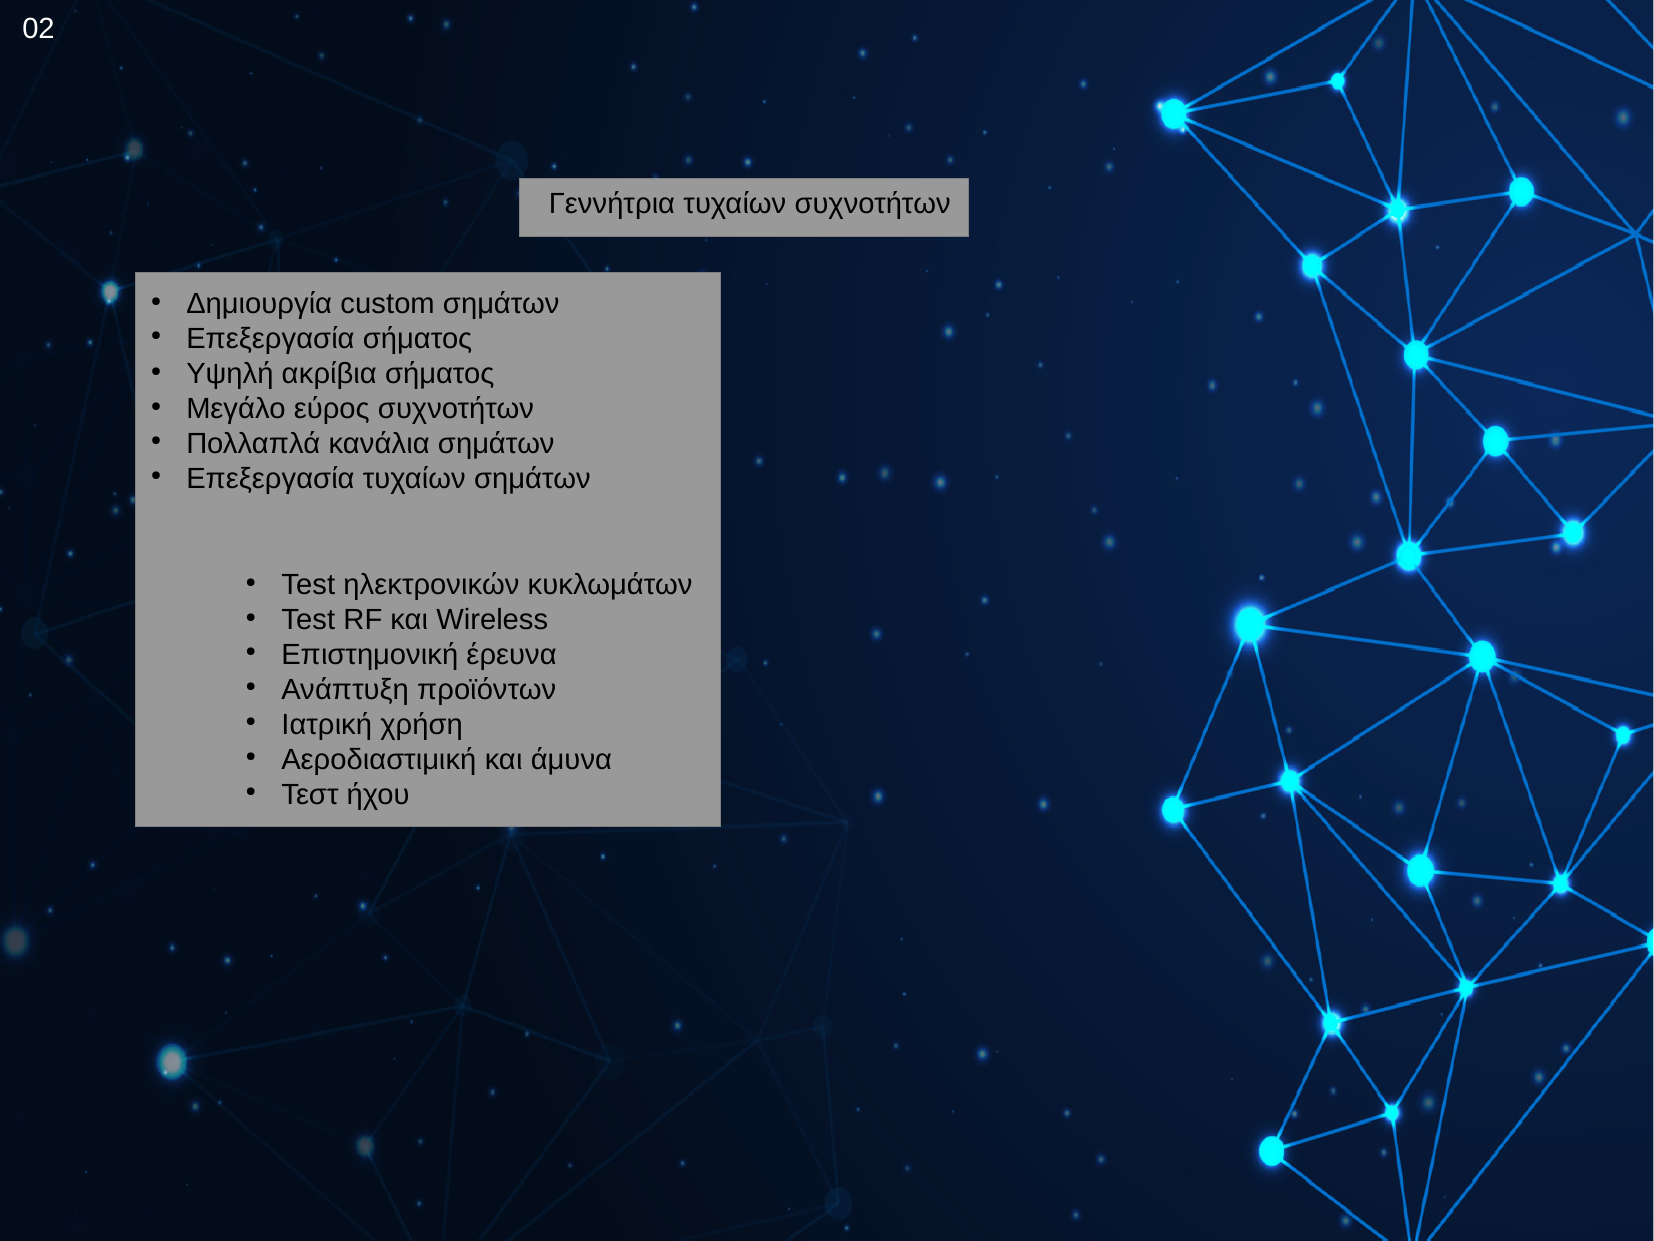

02
# Γεννήτρια τυχαίων συχνοτήτων
Δημιουργία custom σημάτων
Επεξεργασία σήματος
Υψηλή ακρίβια σήματος
Μεγάλο εύρος συχνοτήτων
Πολλαπλά κανάλια σημάτων
Επεξεργασία τυχαίων σημάτων
Test ηλεκτρονικών κυκλωμάτων
Test RF και Wireless
Επιστημονική έρευνα
Ανάπτυξη προϊόντων
Ιατρική χρήση
Αεροδιαστιμική και άμυνα
Τεστ ήχου